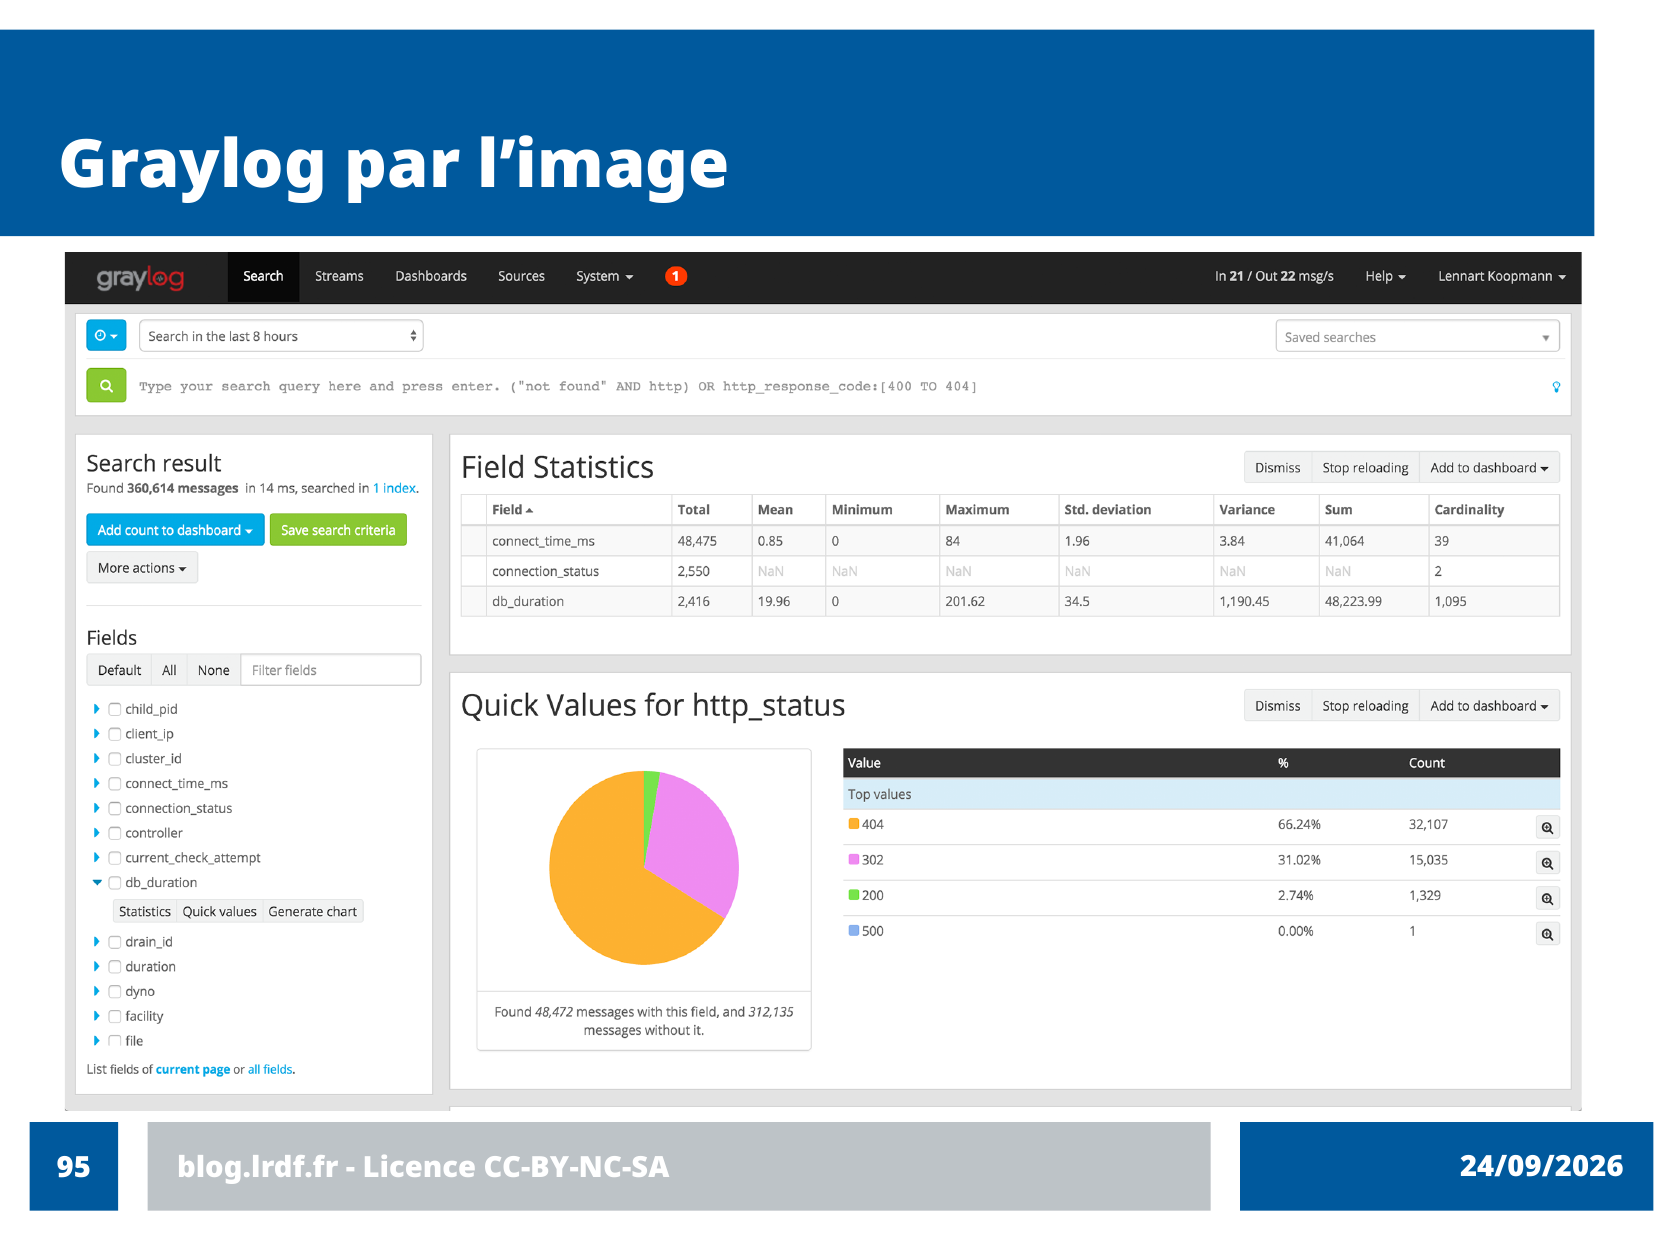

# Graylog par l’image
95
blog.lrdf.fr - Licence CC-BY-NC-SA